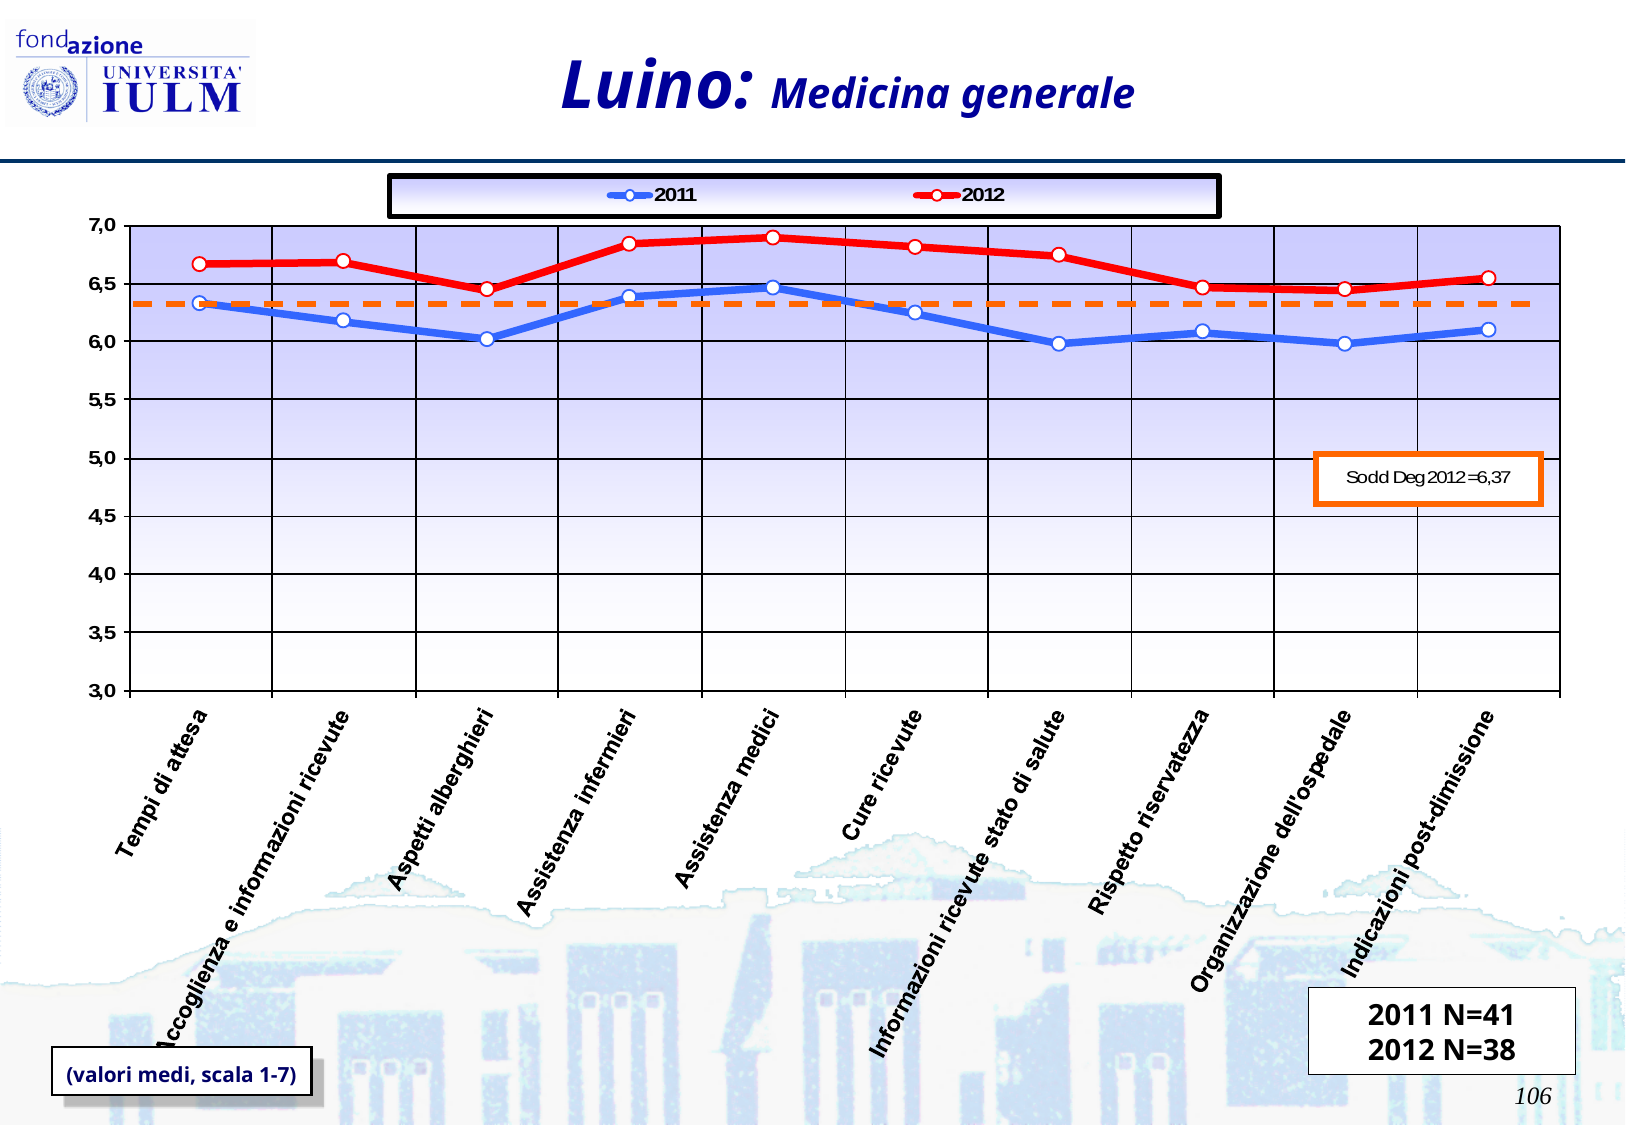

Luino: Medicina generale
2011 N=41
2012 N=38
(valori medi, scala 1-7)